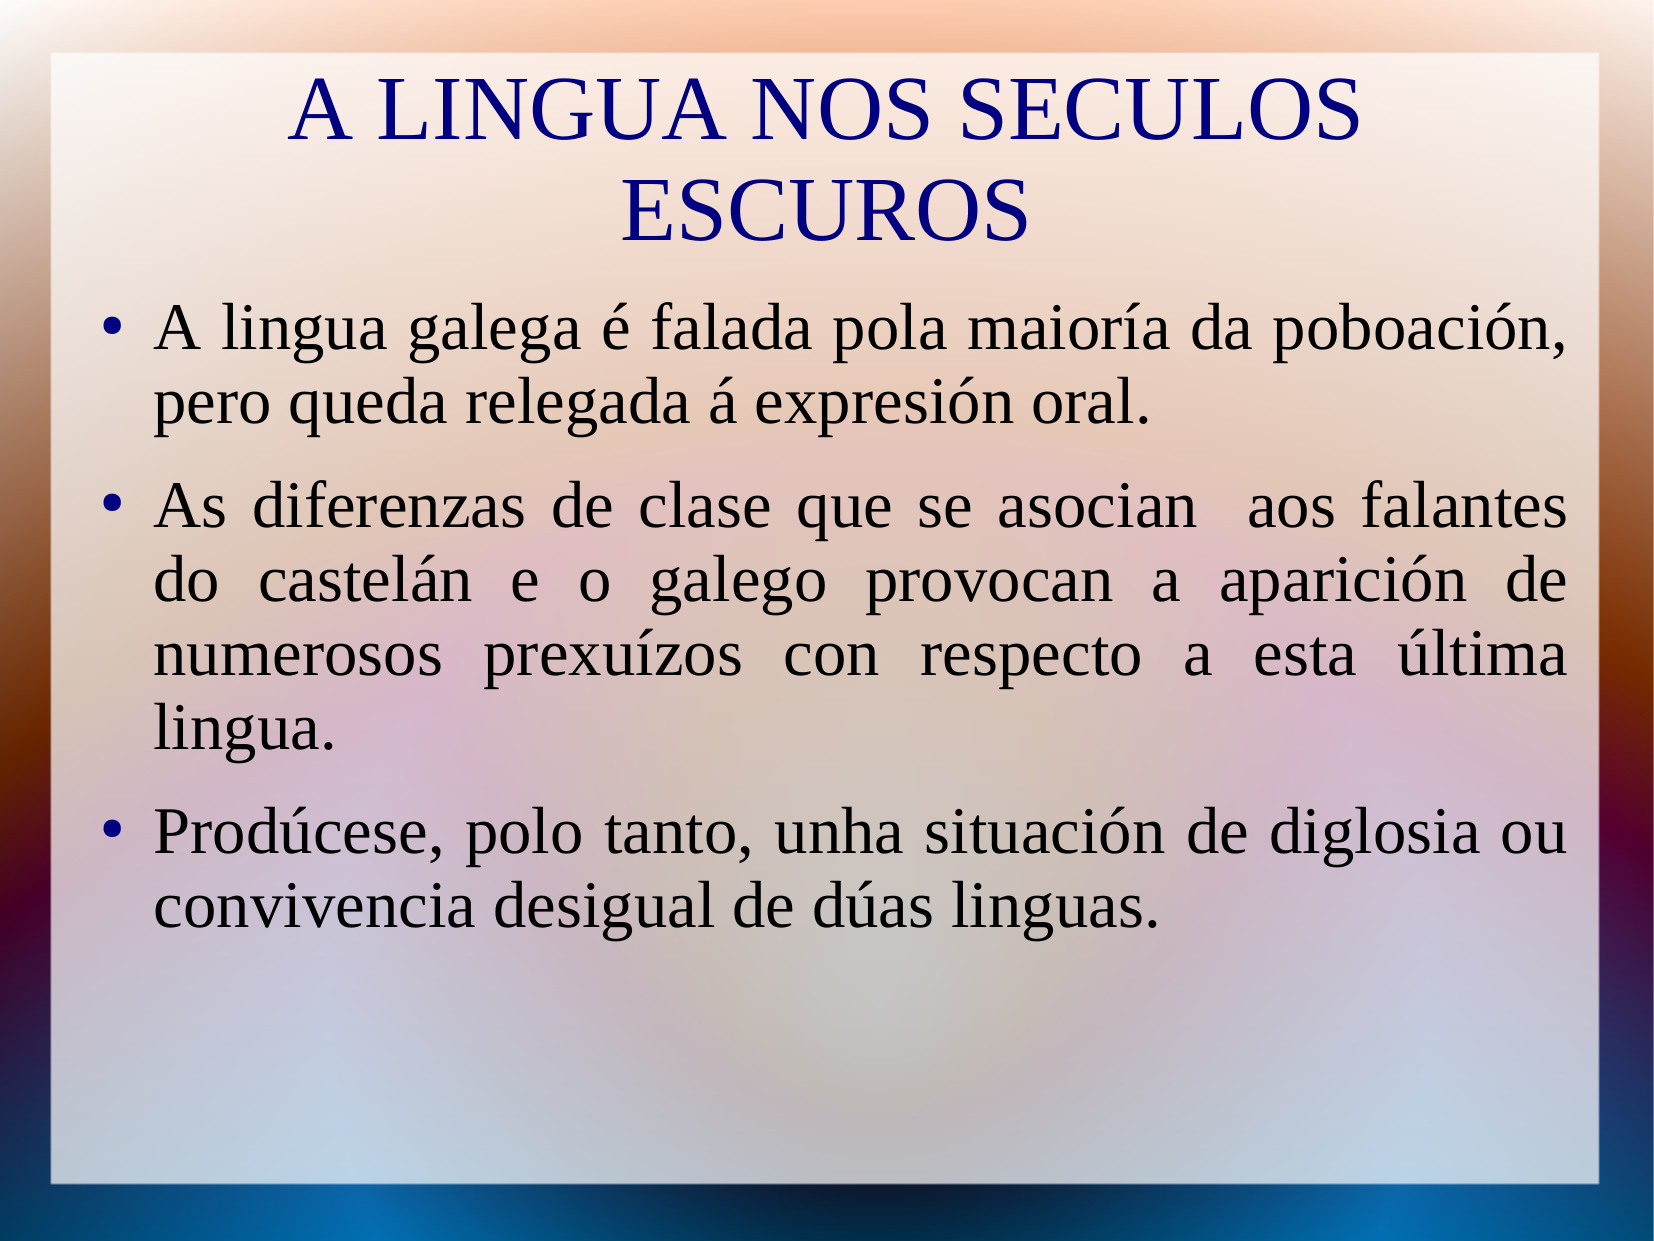

# A LINGUA NOS SECULOS ESCUROS
A lingua galega é falada pola maioría da poboación, pero queda relegada á expresión oral.
As diferenzas de clase que se asocian aos falantes do castelán e o galego provocan a aparición de numerosos prexuízos con respecto a esta última lingua.
Prodúcese, polo tanto, unha situación de diglosia ou convivencia desigual de dúas linguas.